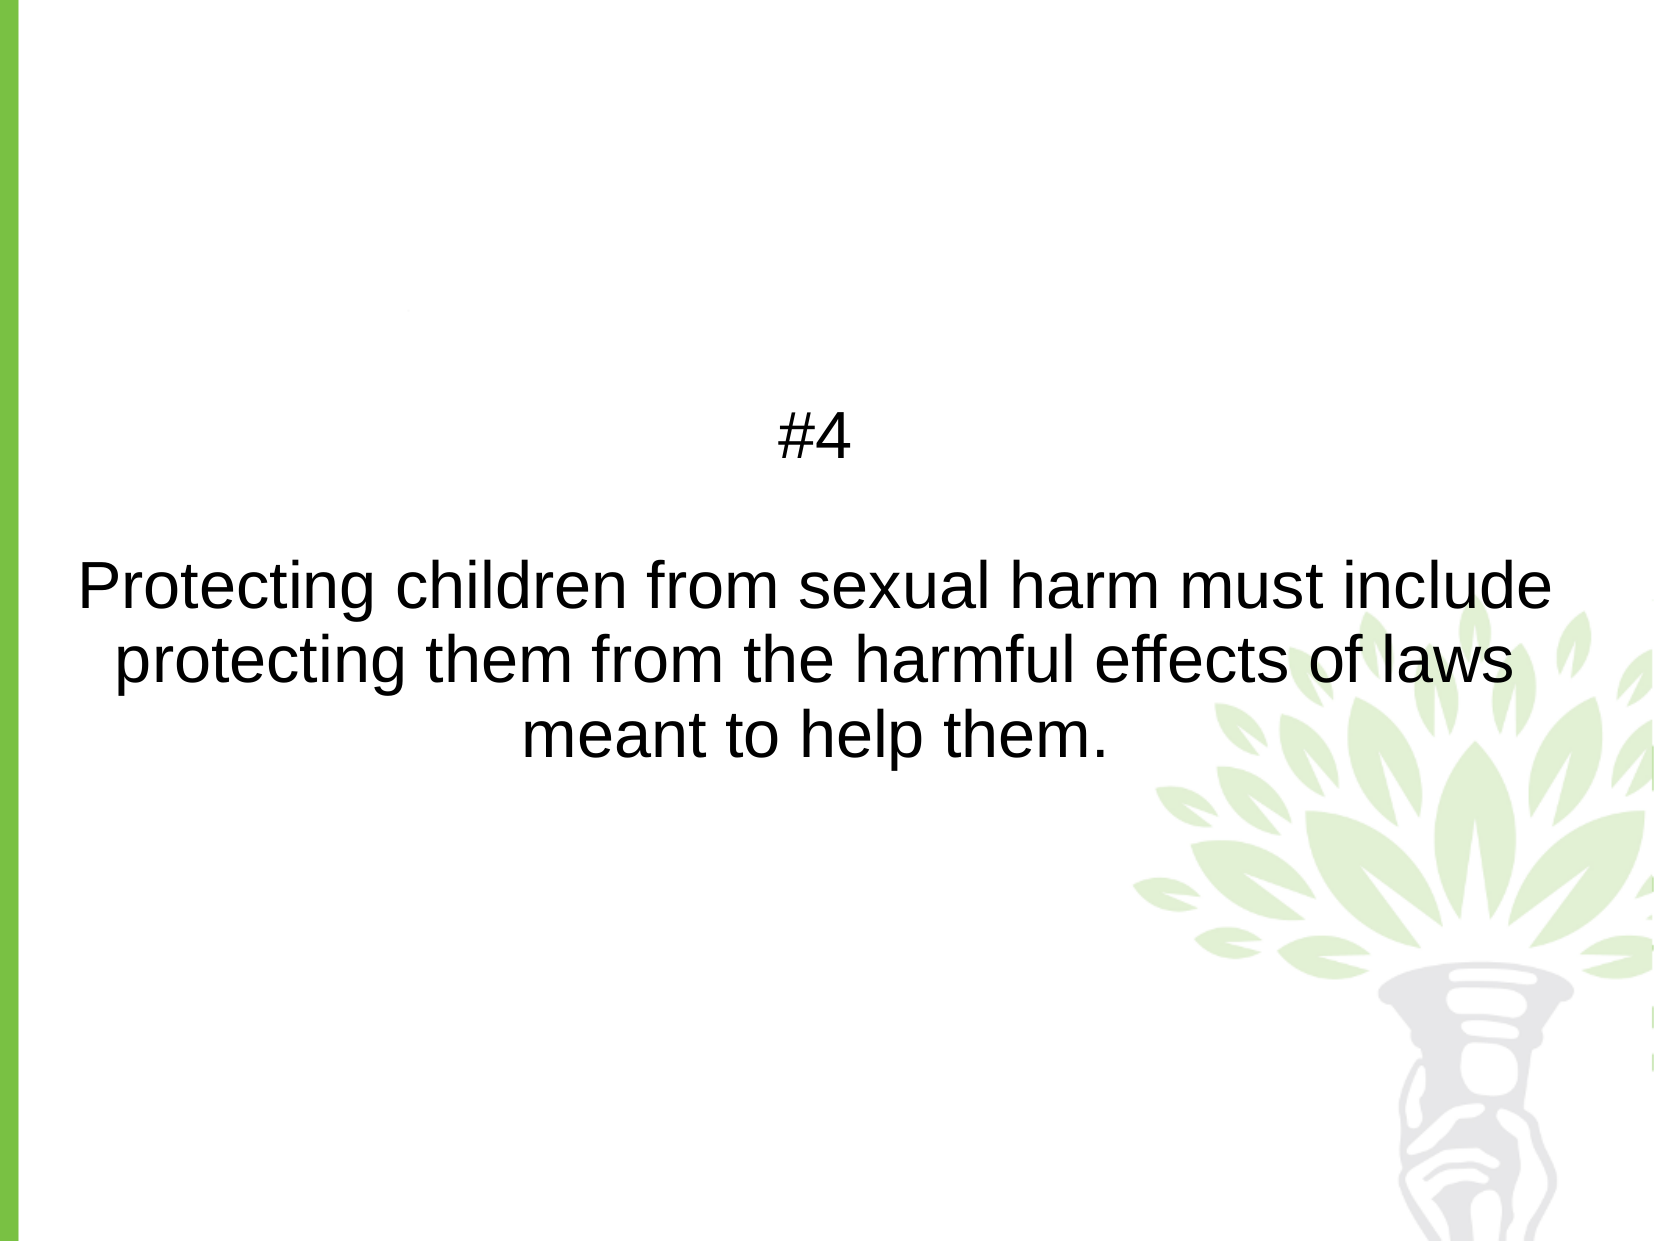

# #4
Protecting children from sexual harm must include protecting them from the harmful effects of laws meant to help them.